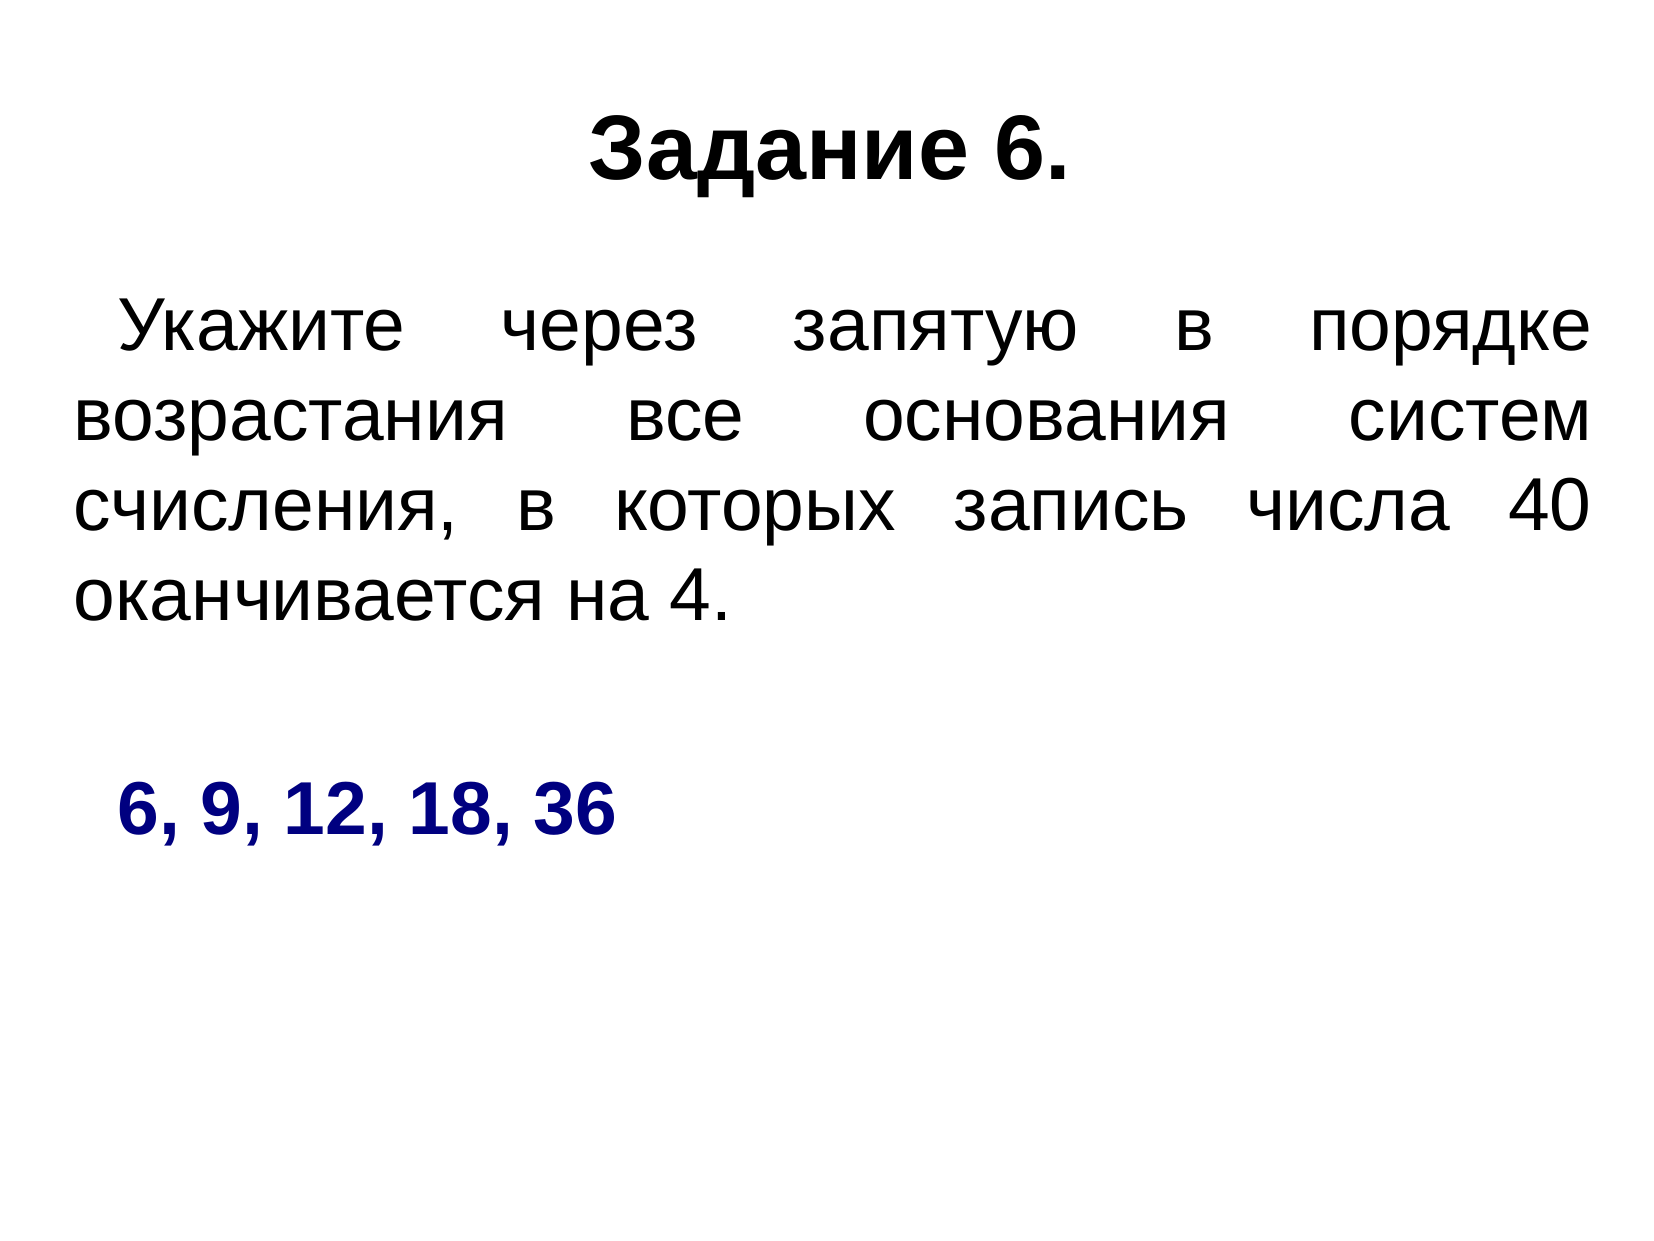

# Задание 6.
Укажите через запятую в порядке возрастания все основания систем счисления, в которых запись числа 40 оканчивается на 4.
6, 9, 12, 18, 36